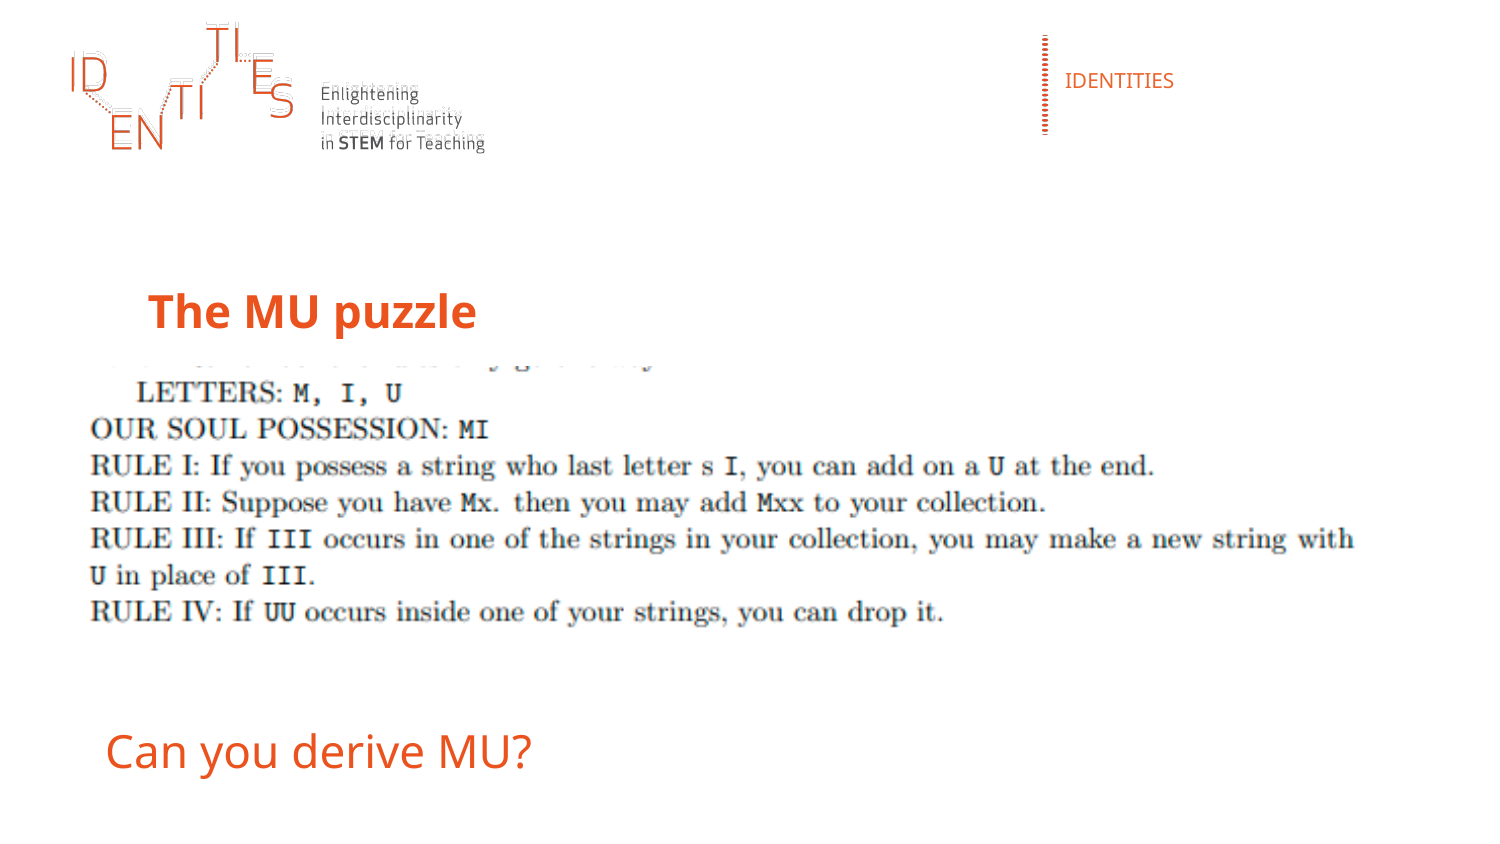

IDENTITIES
The MU puzzle
Can you derive MU?